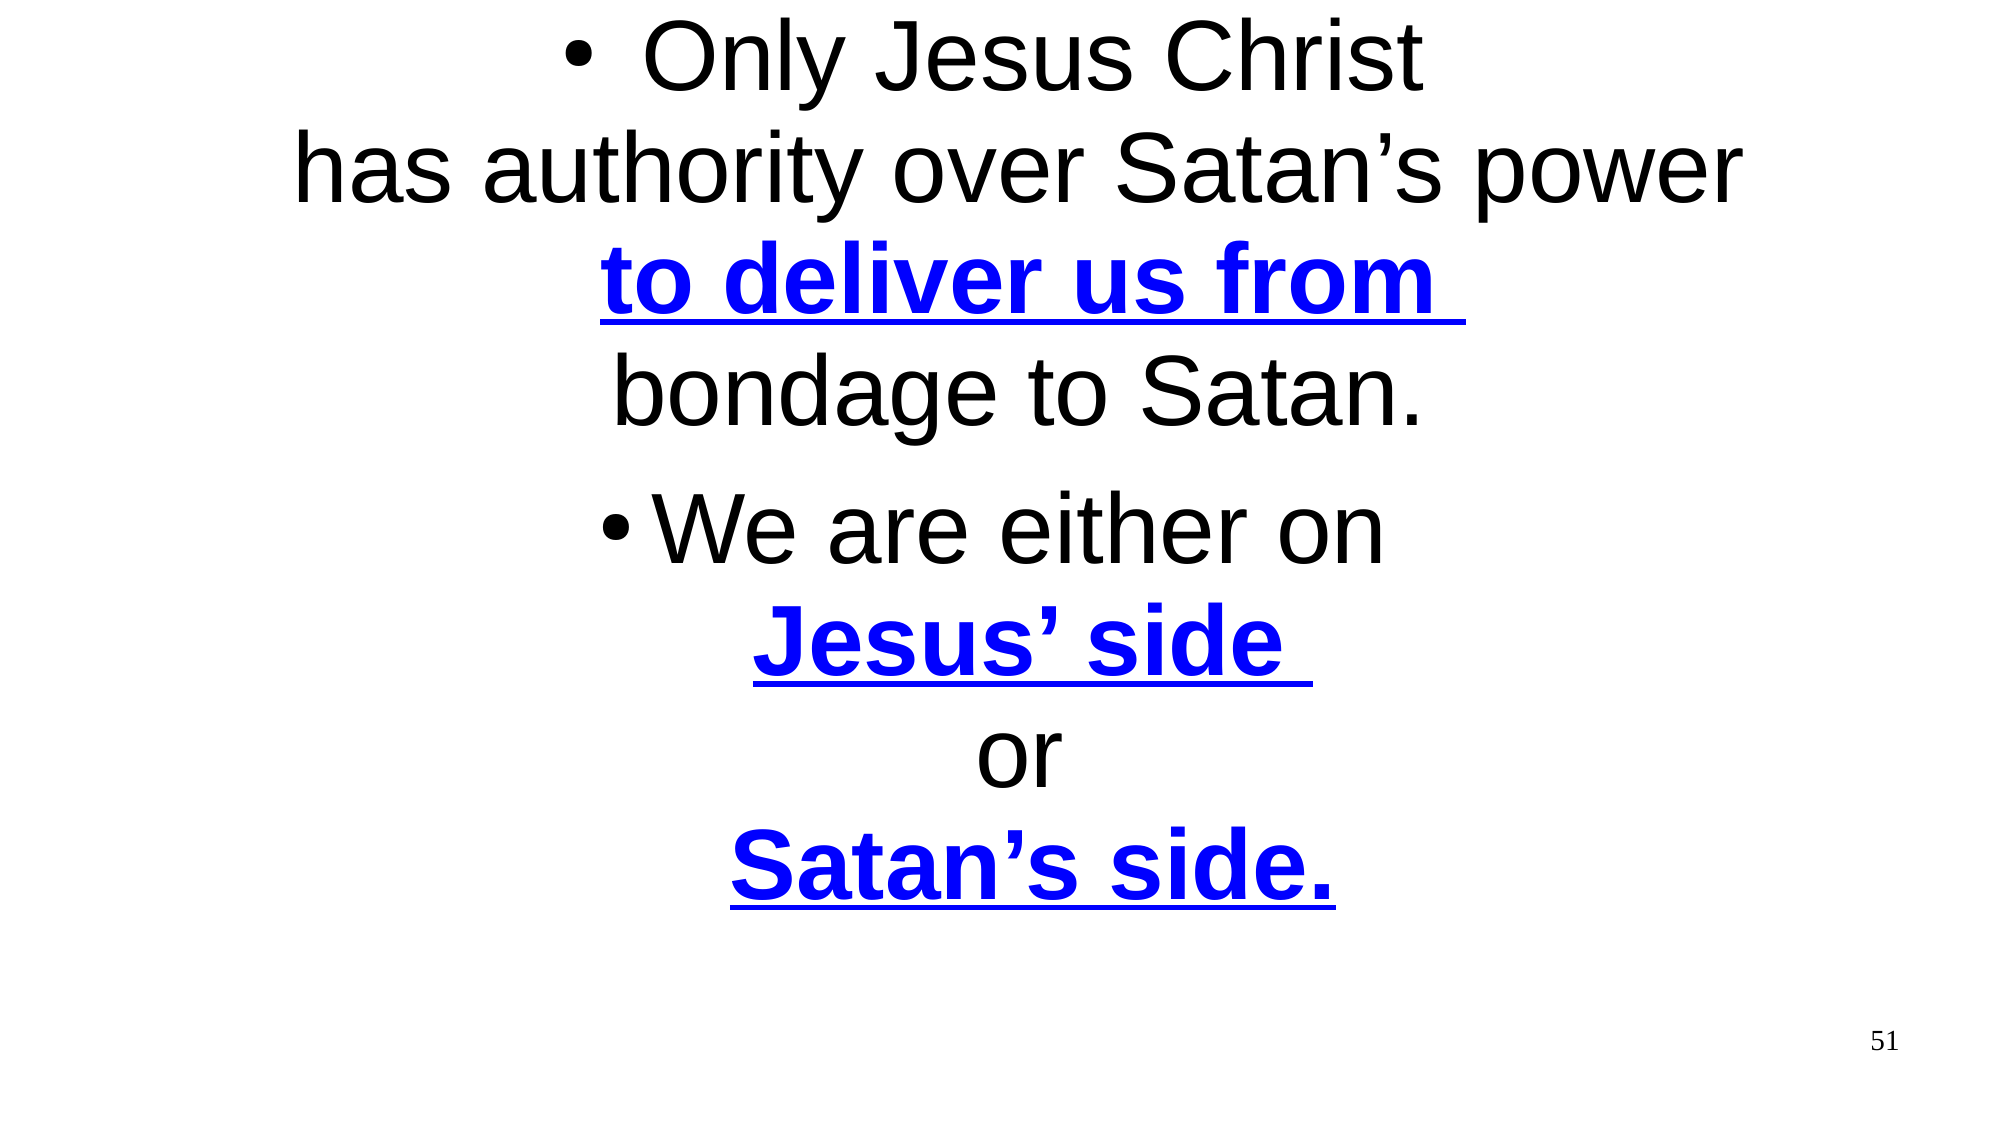

# Only Jesus Christ has authority over Satan’s power to deliver us from bondage to Satan.
We are either on
Jesus’ side
or
Satan’s side.
51